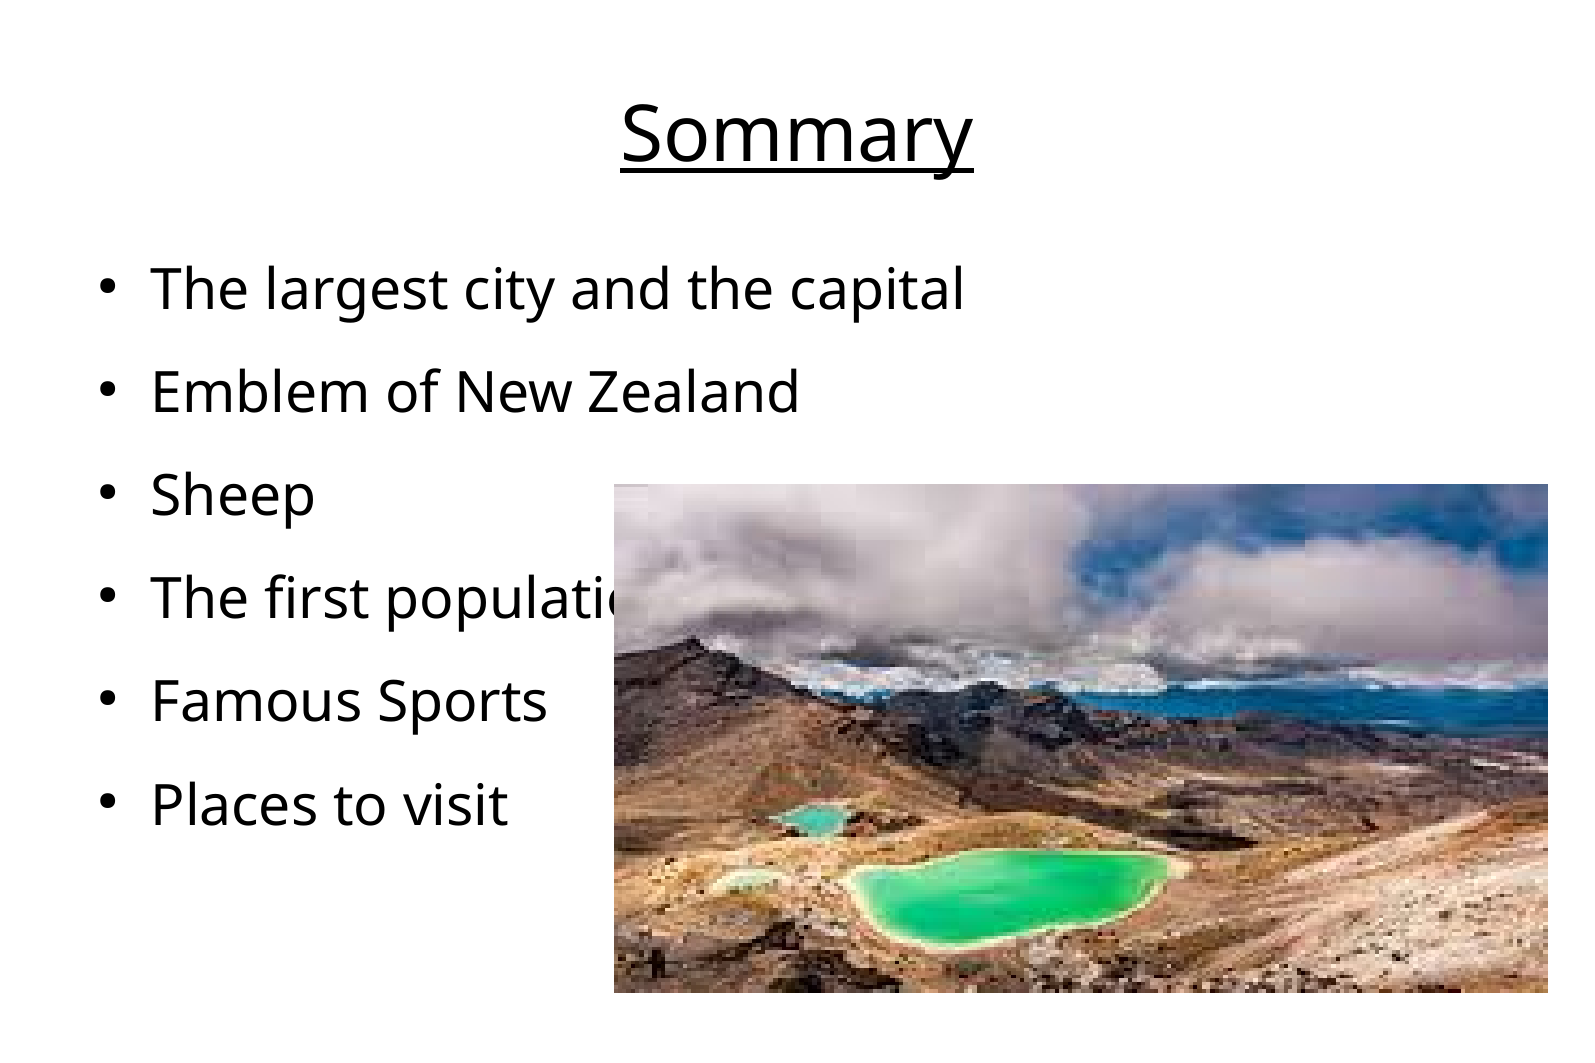

# Sommary
The largest city and the capital
Emblem of New Zealand
Sheep
The first population
Famous Sports
Places to visit